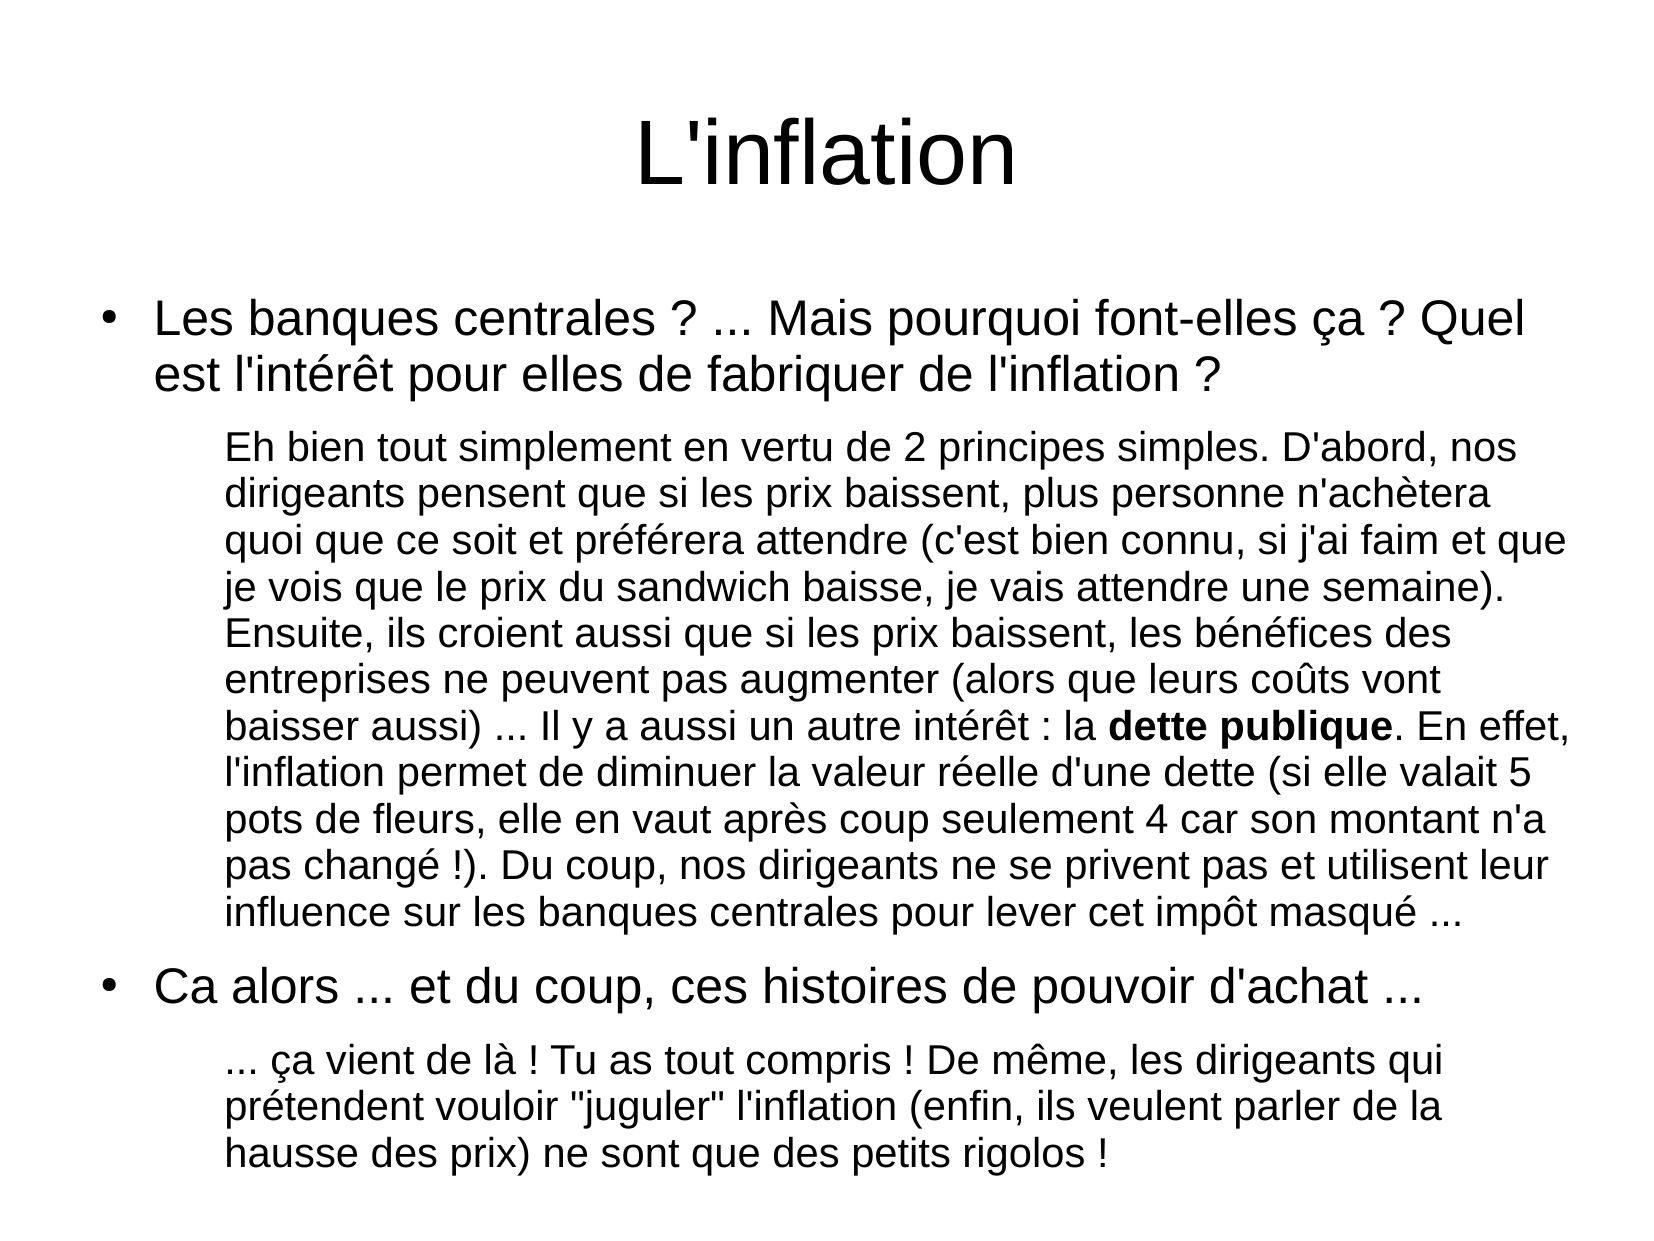

# L'inflation
Les banques centrales ? ... Mais pourquoi font-elles ça ? Quel est l'intérêt pour elles de fabriquer de l'inflation ?
Eh bien tout simplement en vertu de 2 principes simples. D'abord, nos dirigeants pensent que si les prix baissent, plus personne n'achètera quoi que ce soit et préférera attendre (c'est bien connu, si j'ai faim et que je vois que le prix du sandwich baisse, je vais attendre une semaine). Ensuite, ils croient aussi que si les prix baissent, les bénéfices des entreprises ne peuvent pas augmenter (alors que leurs coûts vont baisser aussi) ... Il y a aussi un autre intérêt : la dette publique. En effet, l'inflation permet de diminuer la valeur réelle d'une dette (si elle valait 5 pots de fleurs, elle en vaut après coup seulement 4 car son montant n'a pas changé !). Du coup, nos dirigeants ne se privent pas et utilisent leur influence sur les banques centrales pour lever cet impôt masqué ...
Ca alors ... et du coup, ces histoires de pouvoir d'achat ...
... ça vient de là ! Tu as tout compris ! De même, les dirigeants qui prétendent vouloir "juguler" l'inflation (enfin, ils veulent parler de la hausse des prix) ne sont que des petits rigolos !